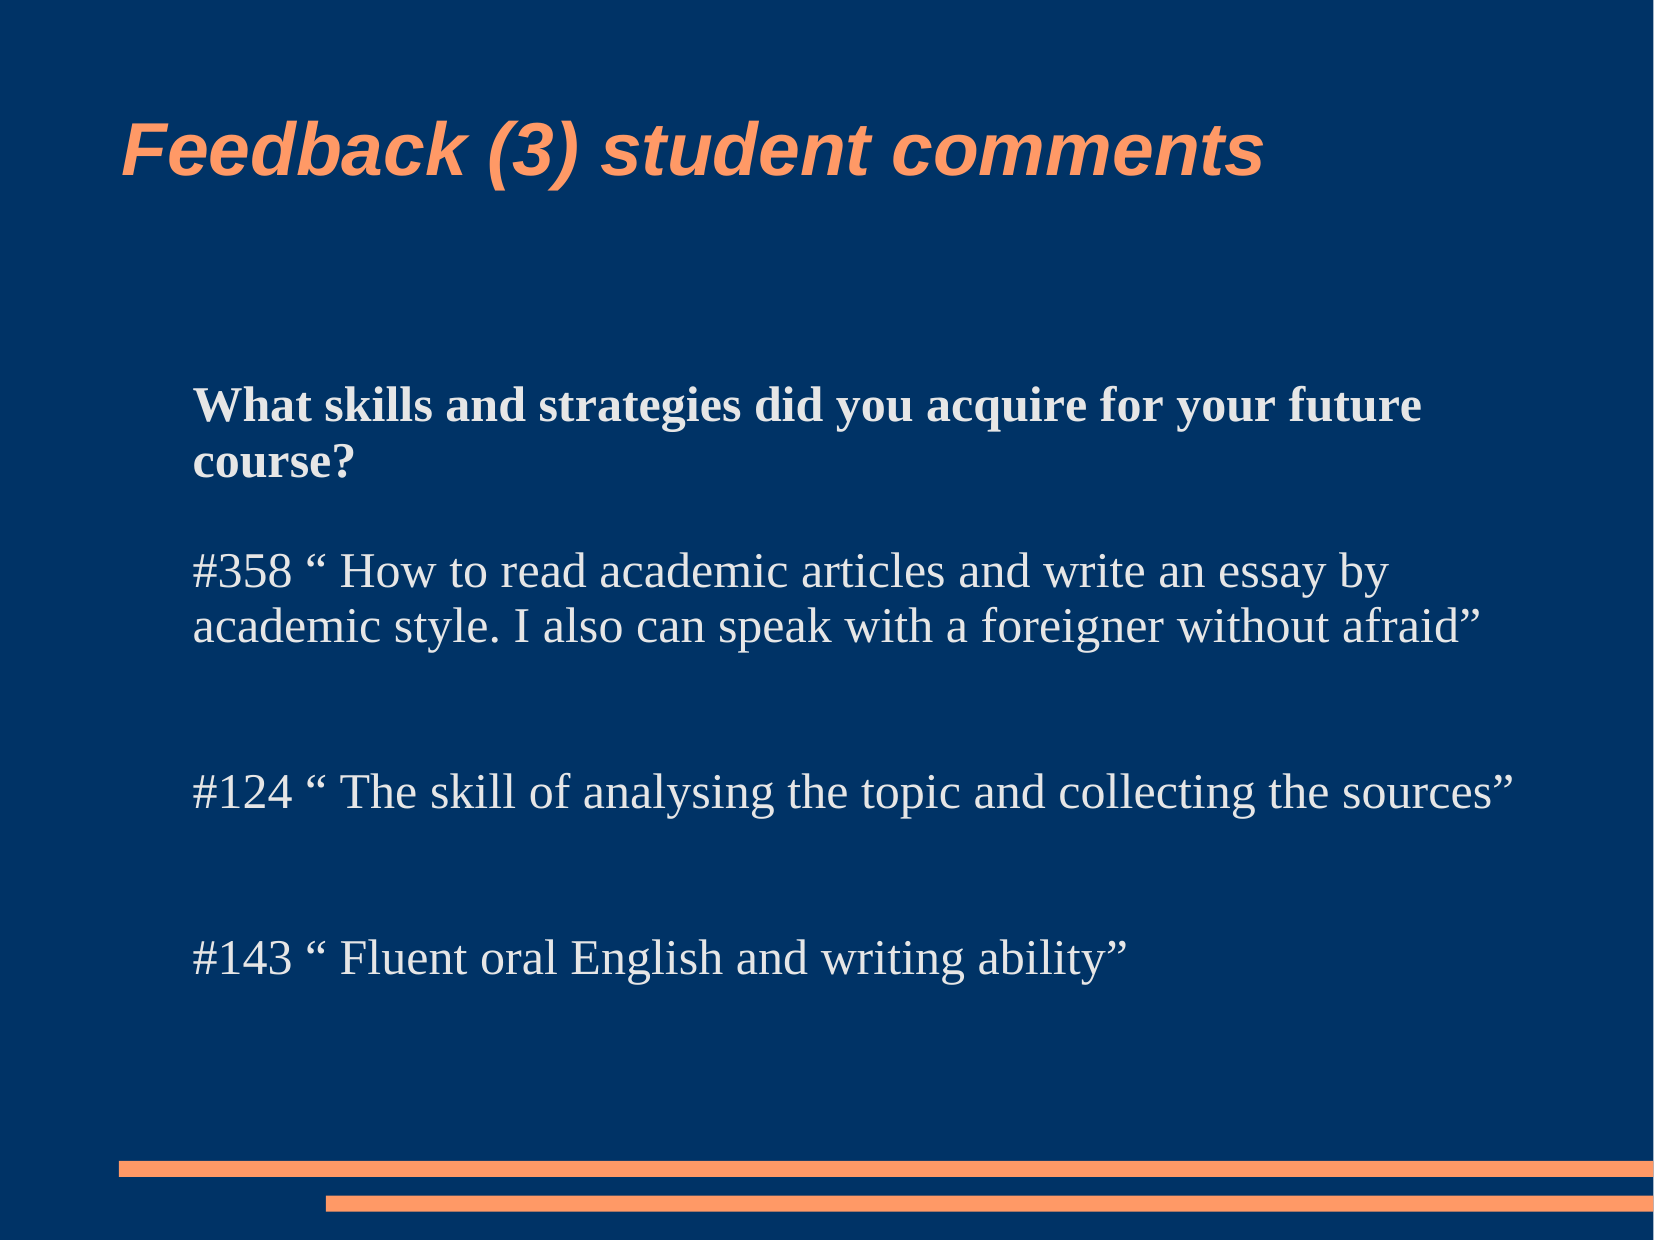

# Feedback (3) student comments
What skills and strategies did you acquire for your future course?
#358 “ How to read academic articles and write an essay by academic style. I also can speak with a foreigner without afraid”
#124 “ The skill of analysing the topic and collecting the sources”
#143 “ Fluent oral English and writing ability”